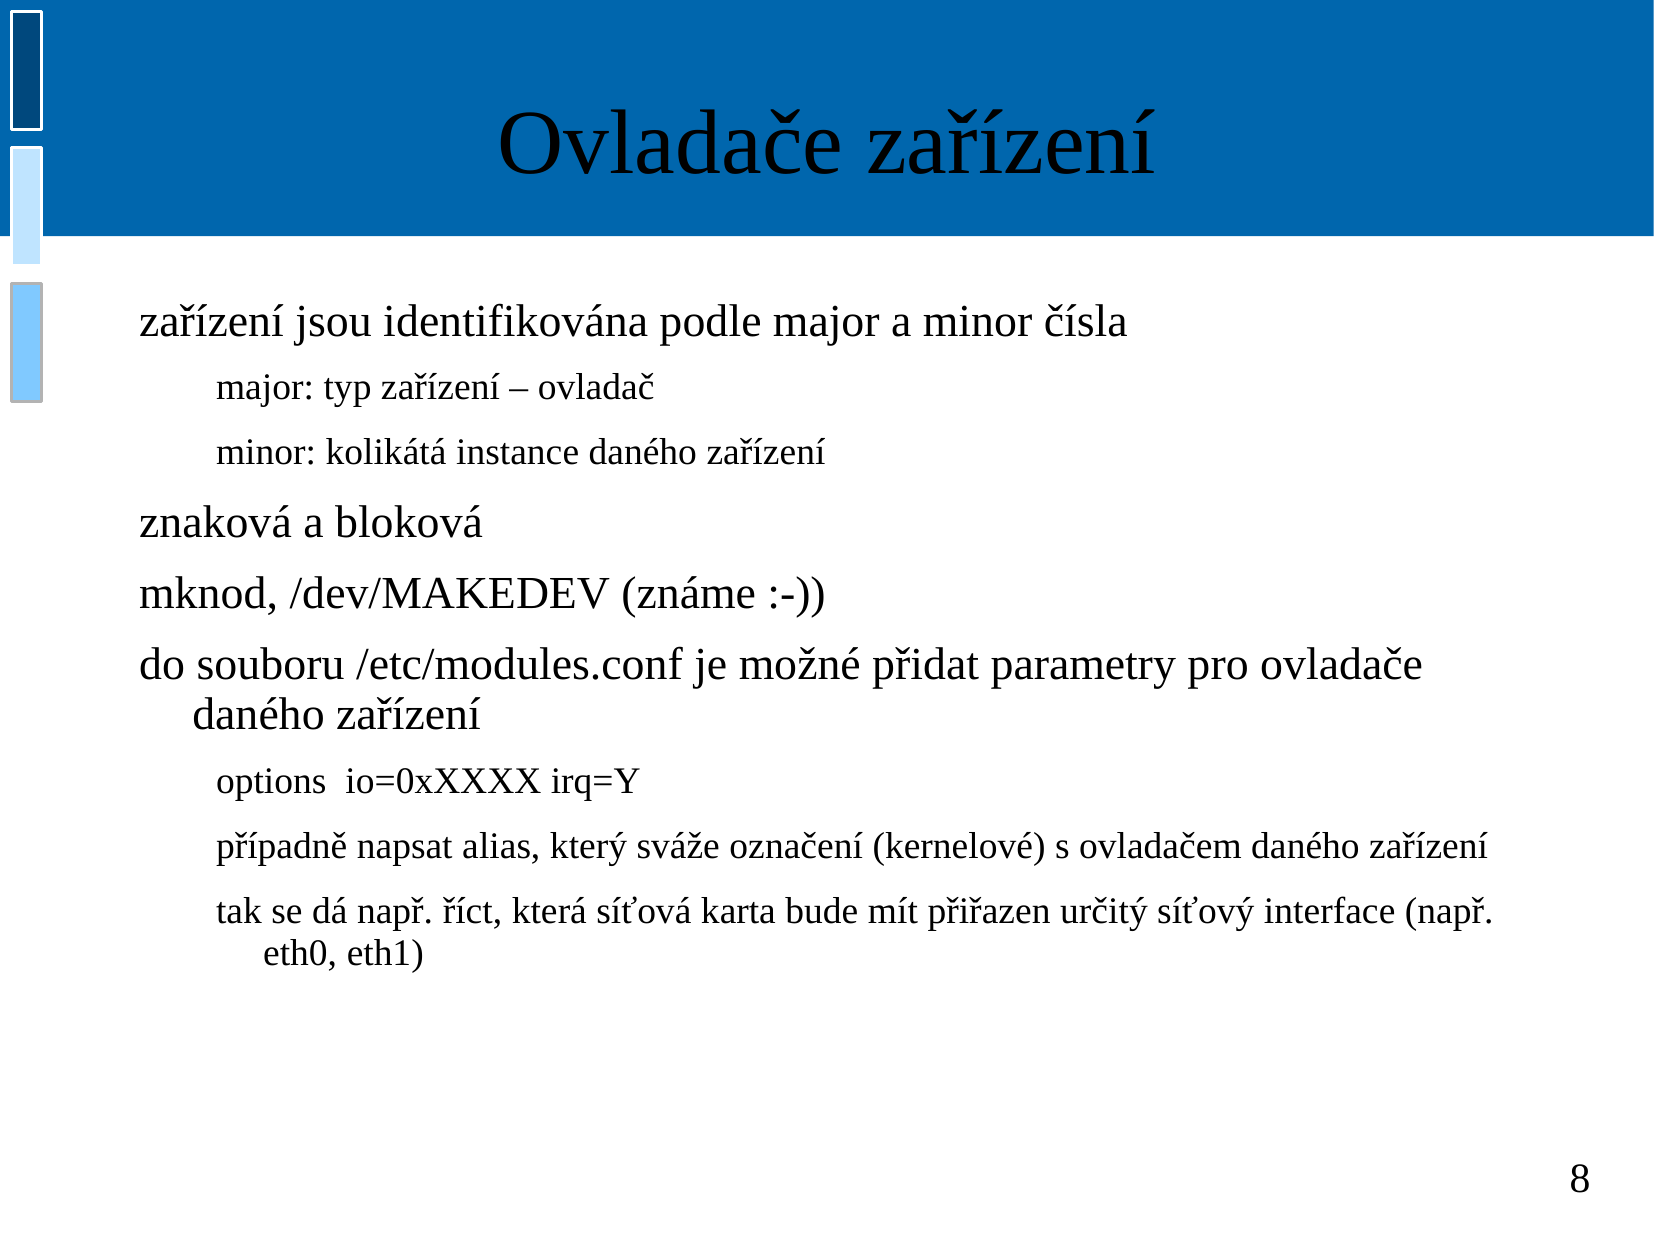

# Ovladače zařízení
zařízení jsou identifikována podle major a minor čísla
major: typ zařízení – ovladač
minor: kolikátá instance daného zařízení
znaková a bloková
mknod, /dev/MAKEDEV (známe :-))
do souboru /etc/modules.conf je možné přidat parametry pro ovladače daného zařízení
options io=0xXXXX irq=Y
případně napsat alias, který sváže označení (kernelové) s ovladačem daného zařízení
tak se dá např. říct, která síťová karta bude mít přiřazen určitý síťový interface (např. eth0, eth1)